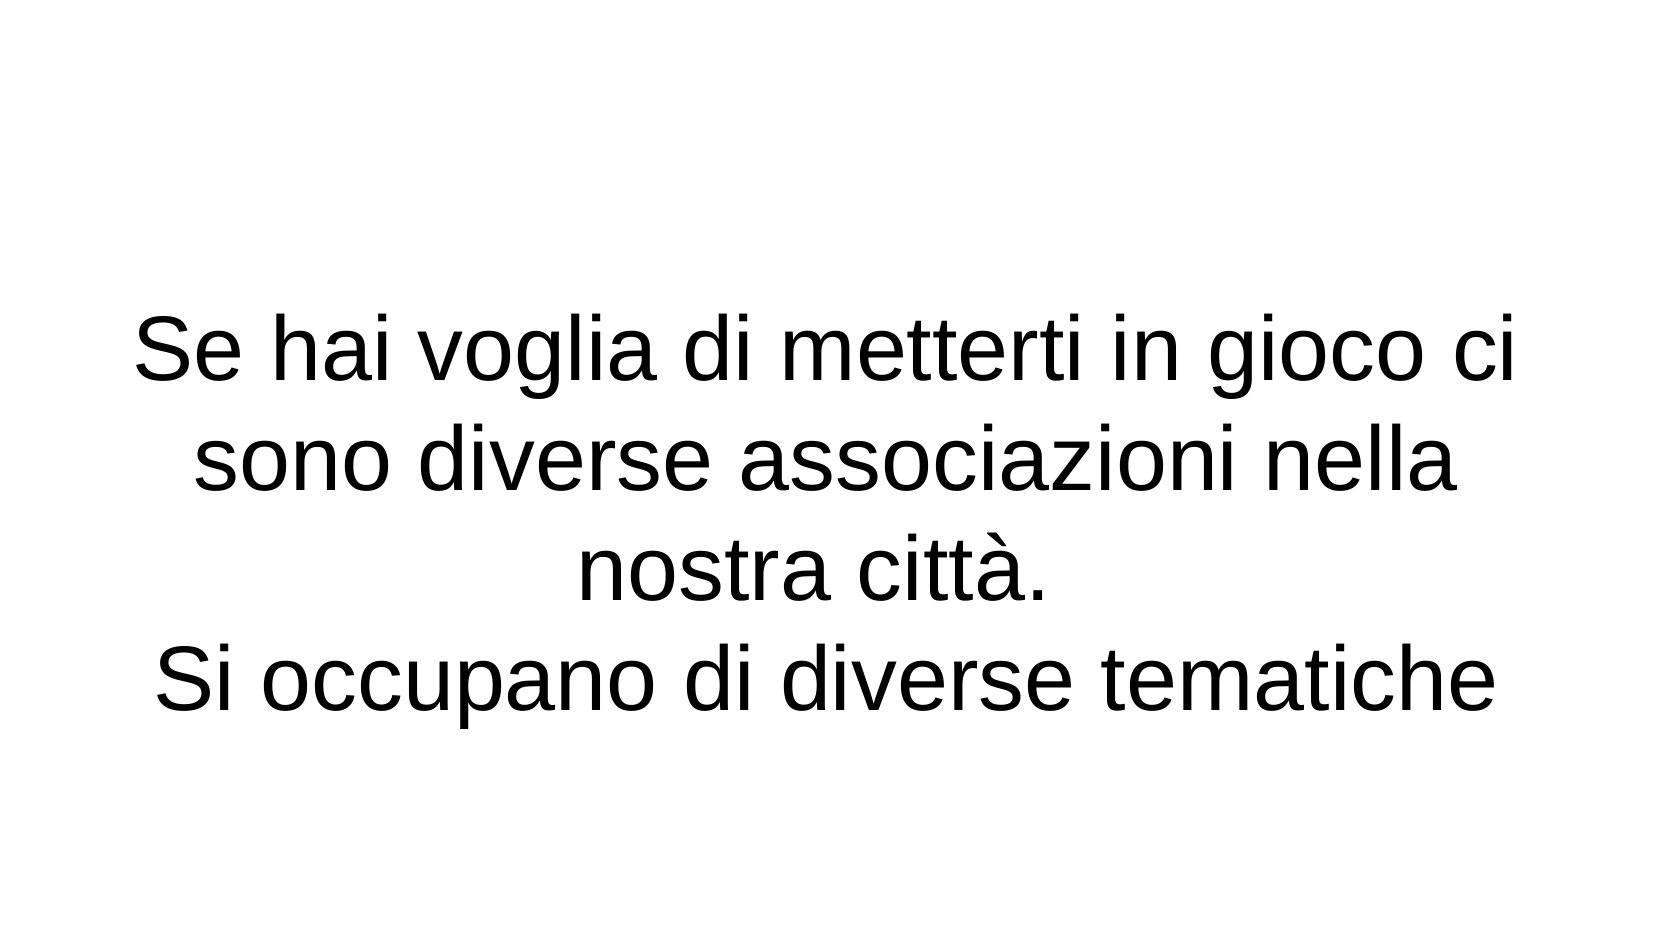

# Se hai voglia di metterti in gioco ci sono diverse associazioni nella nostra città. Si occupano di diverse tematiche